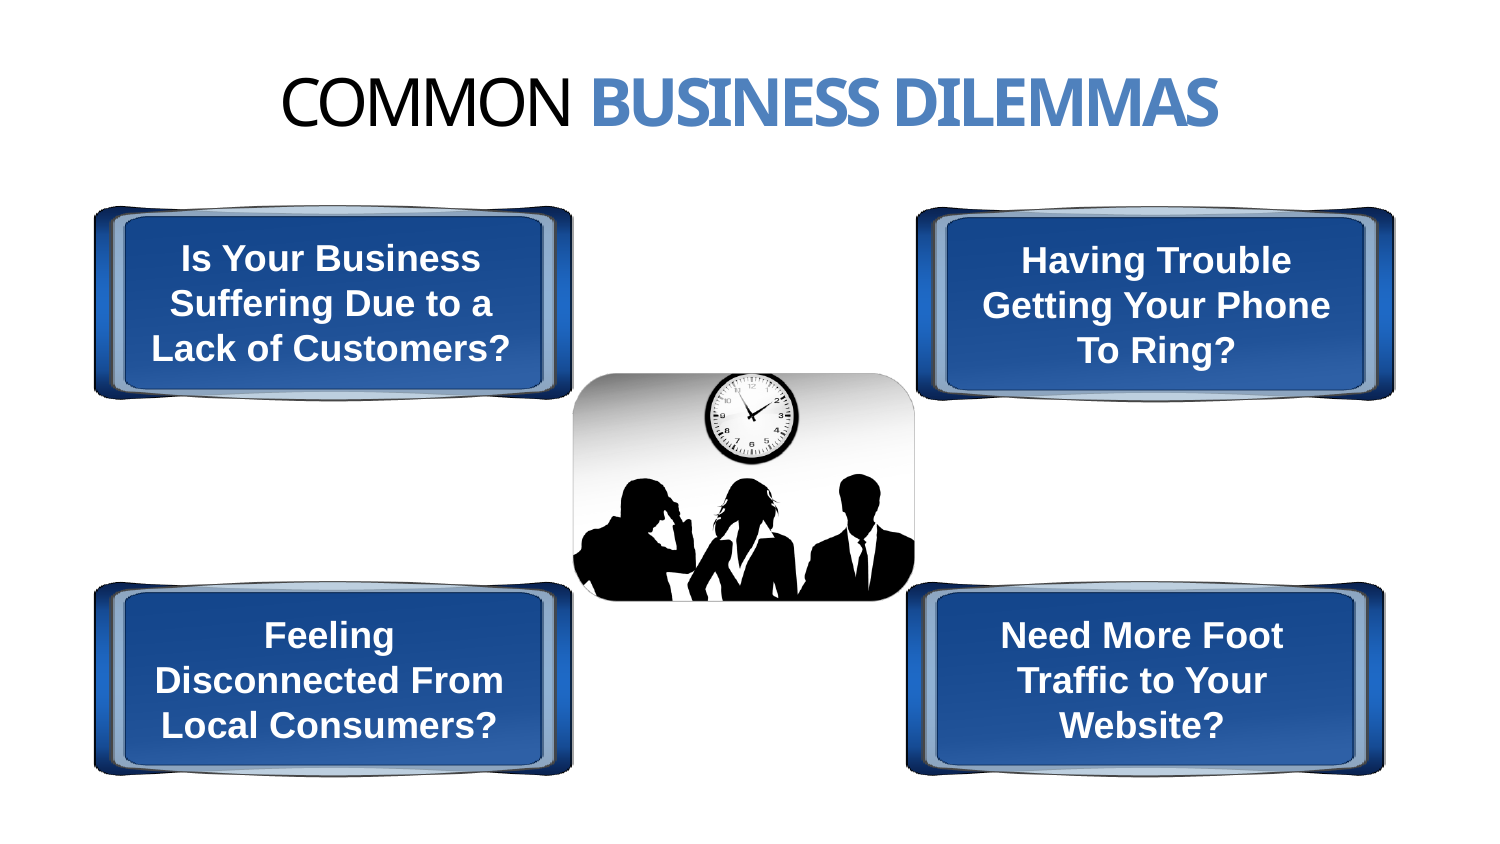

COMMON BUSINESS DILEMMAS
Is Your Business Suffering Due to a Lack of Customers?
Having Trouble Getting Your Phone To Ring?
Feeling Disconnected From Local Consumers?
Need More Foot Traffic to Your Website?